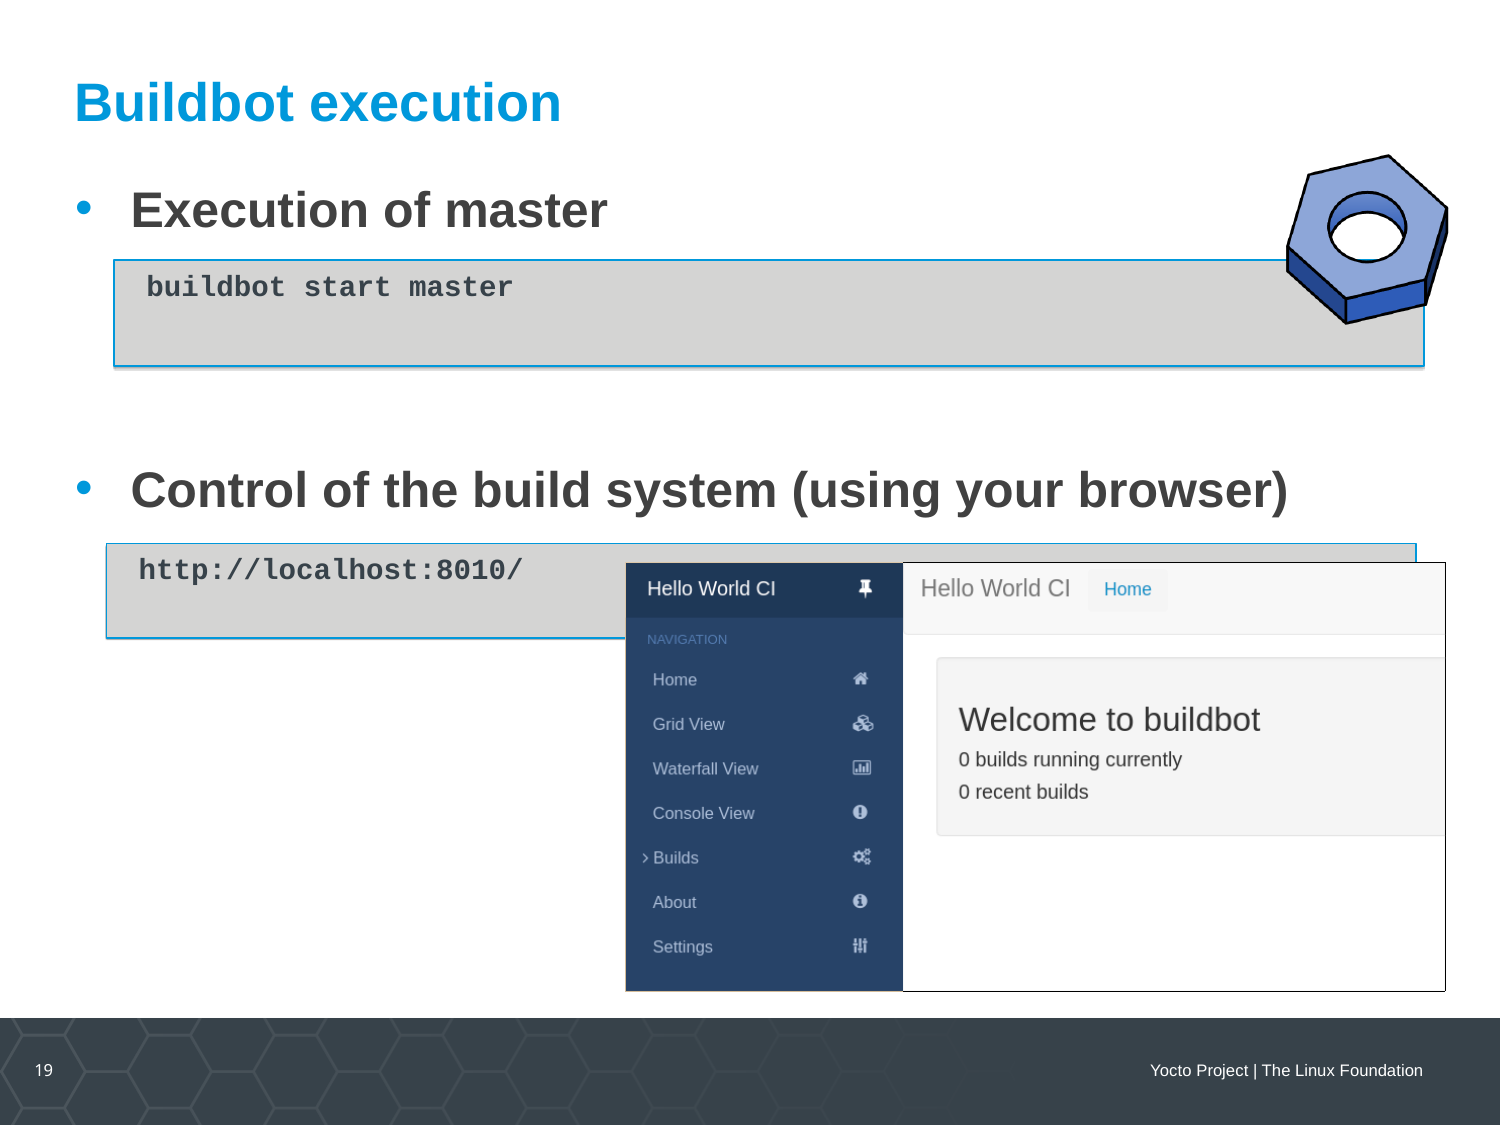

Buildbot execution
Execution of master
Control of the build system (using your browser)
 buildbot start master
 http://localhost:8010/